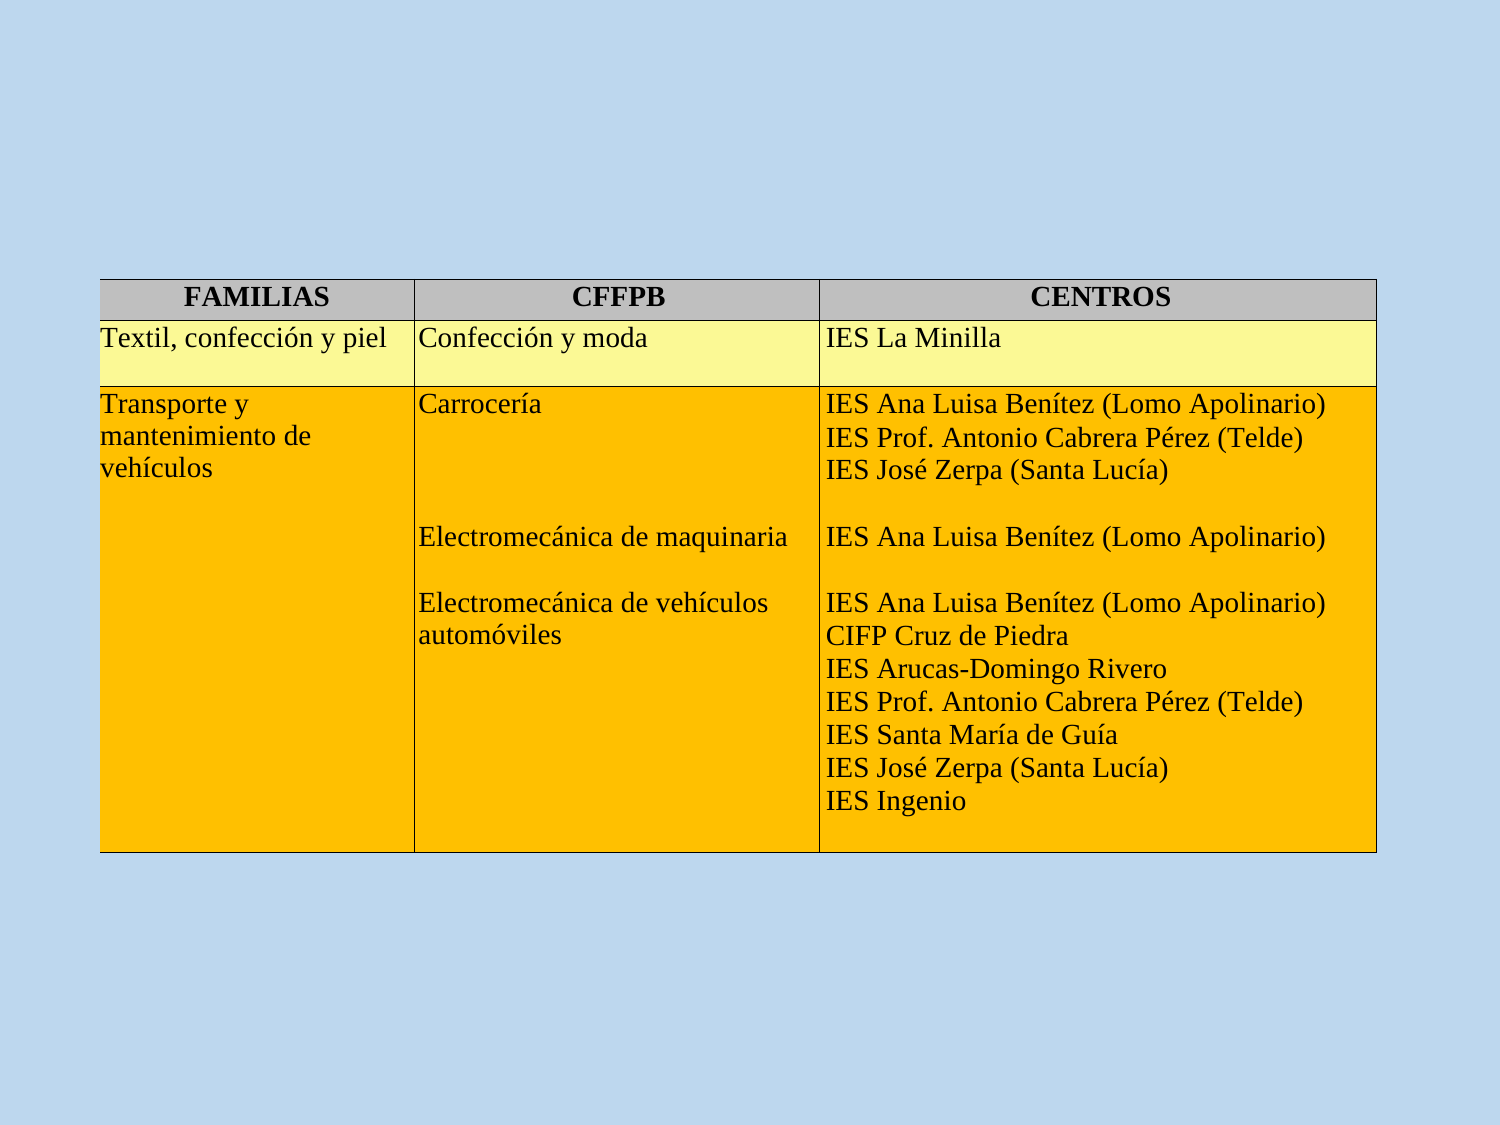

| FAMILIAS | CFFPB | CENTROS |
| --- | --- | --- |
| Textil, confección y piel | Confección y moda | IES La Minilla |
| Transporte y mantenimiento de vehículos | Carrocería Electromecánica de maquinaria Electromecánica de vehículos automóviles | IES Ana Luisa Benítez (Lomo Apolinario) IES Prof. Antonio Cabrera Pérez (Telde) IES José Zerpa (Santa Lucía) IES Ana Luisa Benítez (Lomo Apolinario) IES Ana Luisa Benítez (Lomo Apolinario) CIFP Cruz de Piedra IES Arucas-Domingo Rivero IES Prof. Antonio Cabrera Pérez (Telde) IES Santa María de Guía IES José Zerpa (Santa Lucía) IES Ingenio |